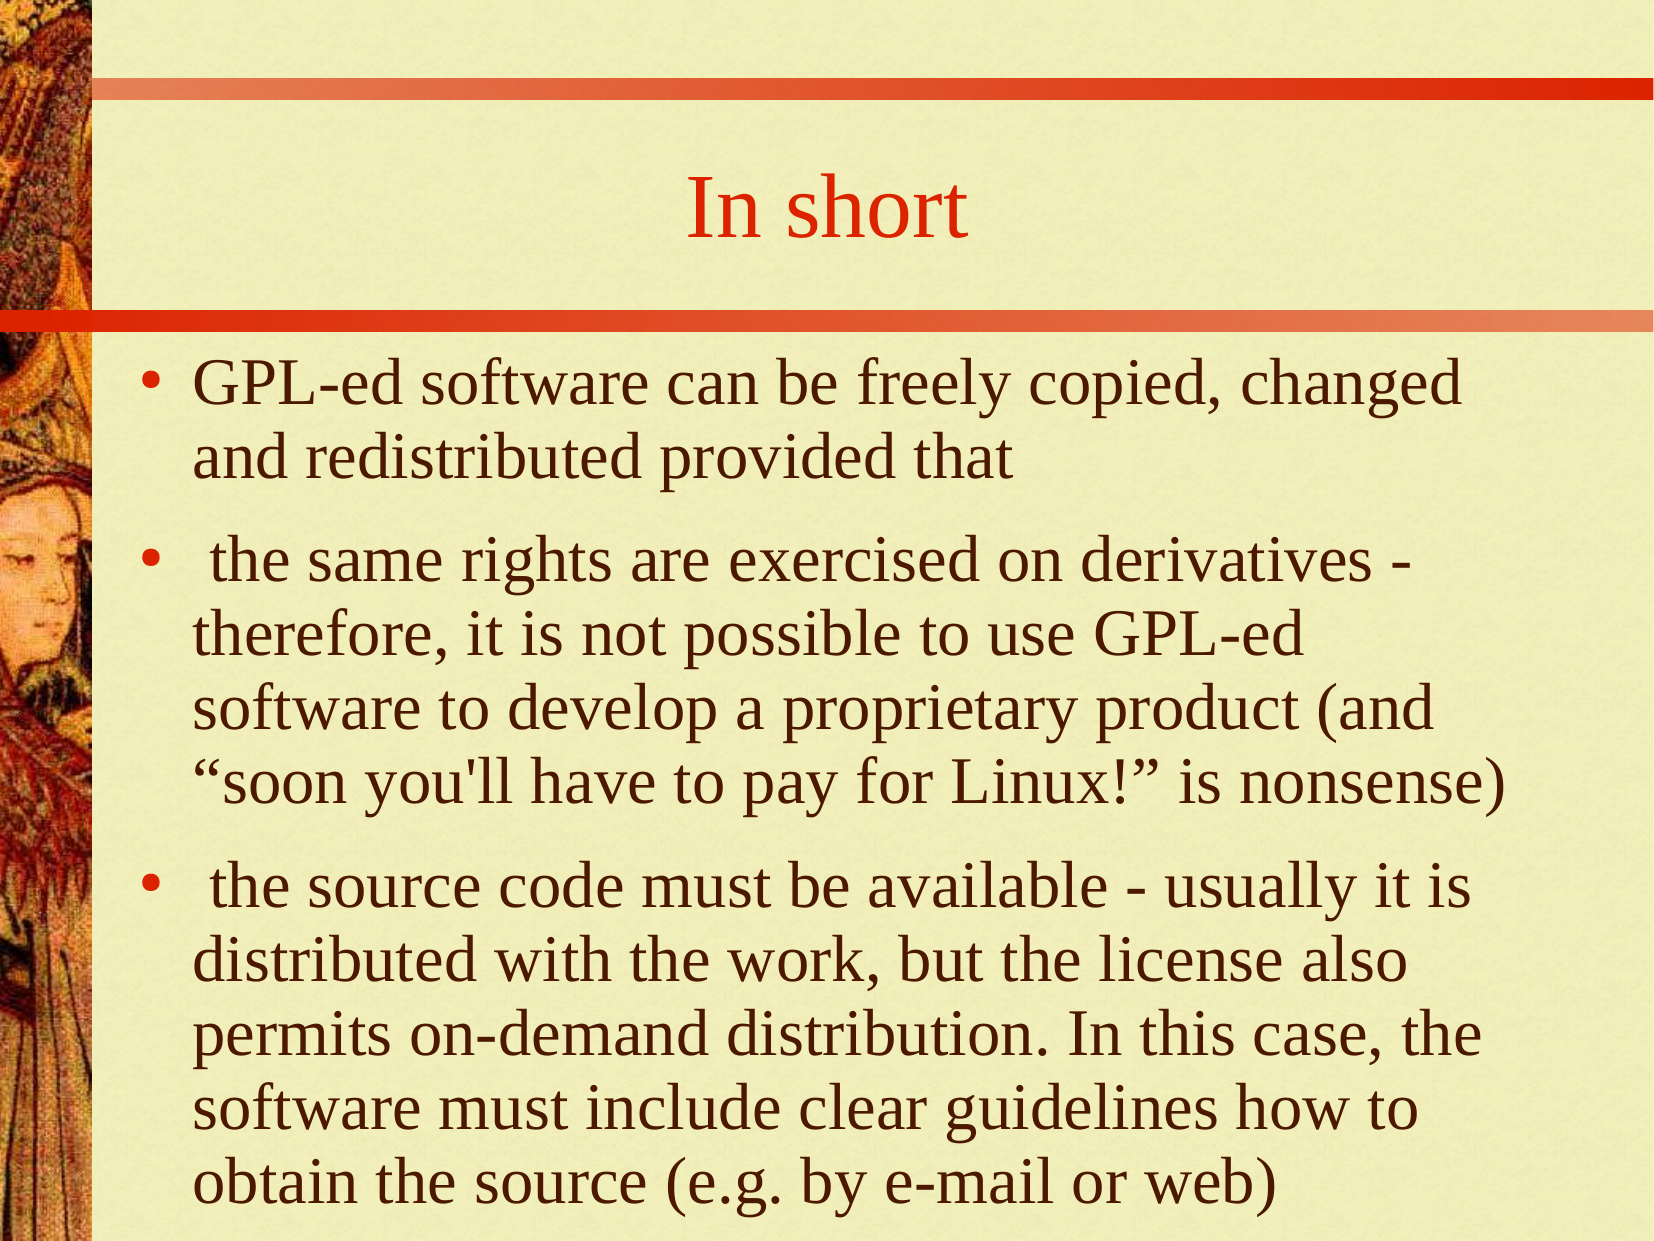

# In short
GPL-ed software can be freely copied, changed and redistributed provided that
 the same rights are exercised on derivatives - therefore, it is not possible to use GPL-ed software to develop a proprietary product (and “soon you'll have to pay for Linux!” is nonsense)
 the source code must be available - usually it is distributed with the work, but the license also permits on-demand distribution. In this case, the software must include clear guidelines how to obtain the source (e.g. by e-mail or web)